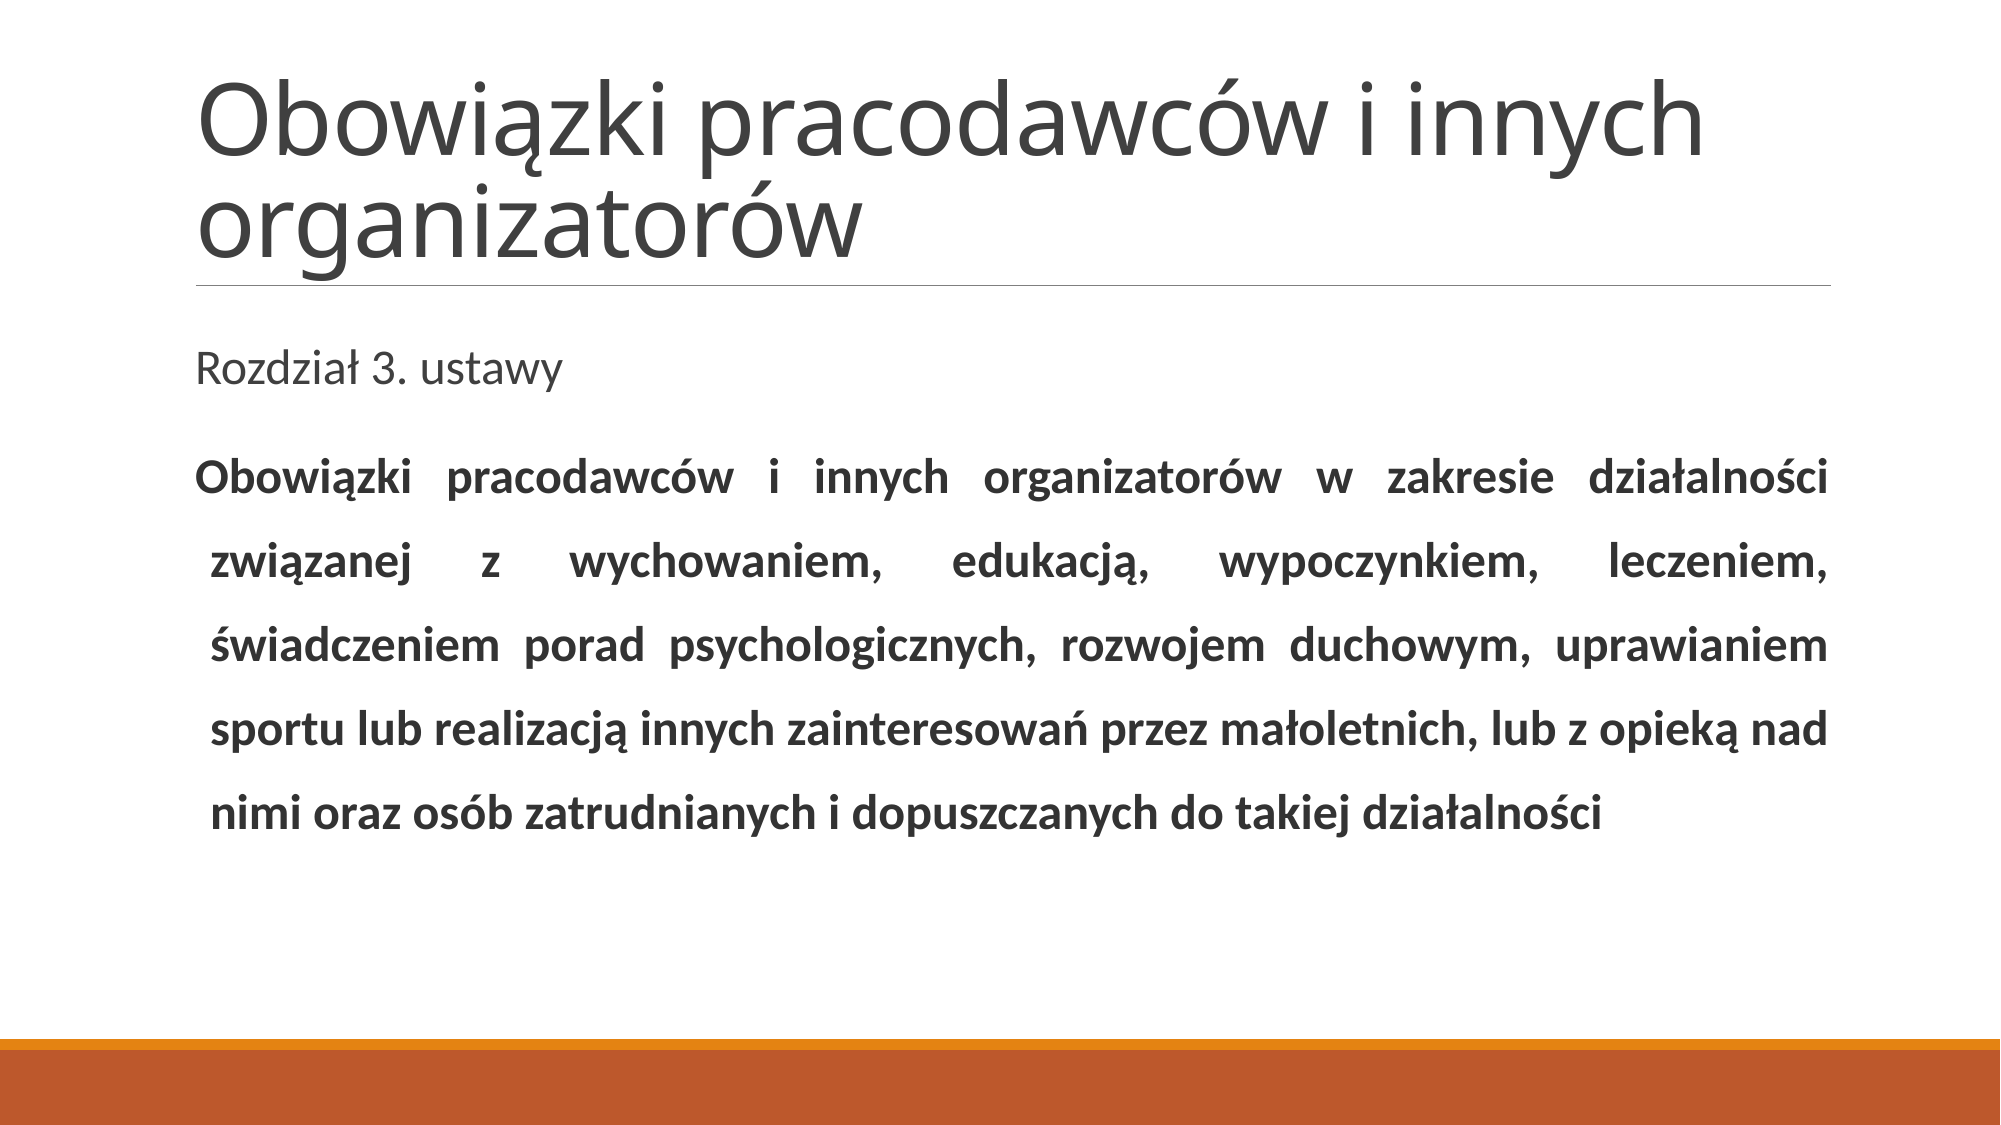

# Obowiązki pracodawców i innych organizatorów
Rozdział 3. ustawy
Obowiązki pracodawców i innych organizatorów w zakresie działalności związanej z wychowaniem, edukacją, wypoczynkiem, leczeniem, świadczeniem porad psychologicznych, rozwojem duchowym, uprawianiem sportu lub realizacją innych zainteresowań przez małoletnich, lub z opieką nad nimi oraz osób zatrudnianych i dopuszczanych do takiej działalności